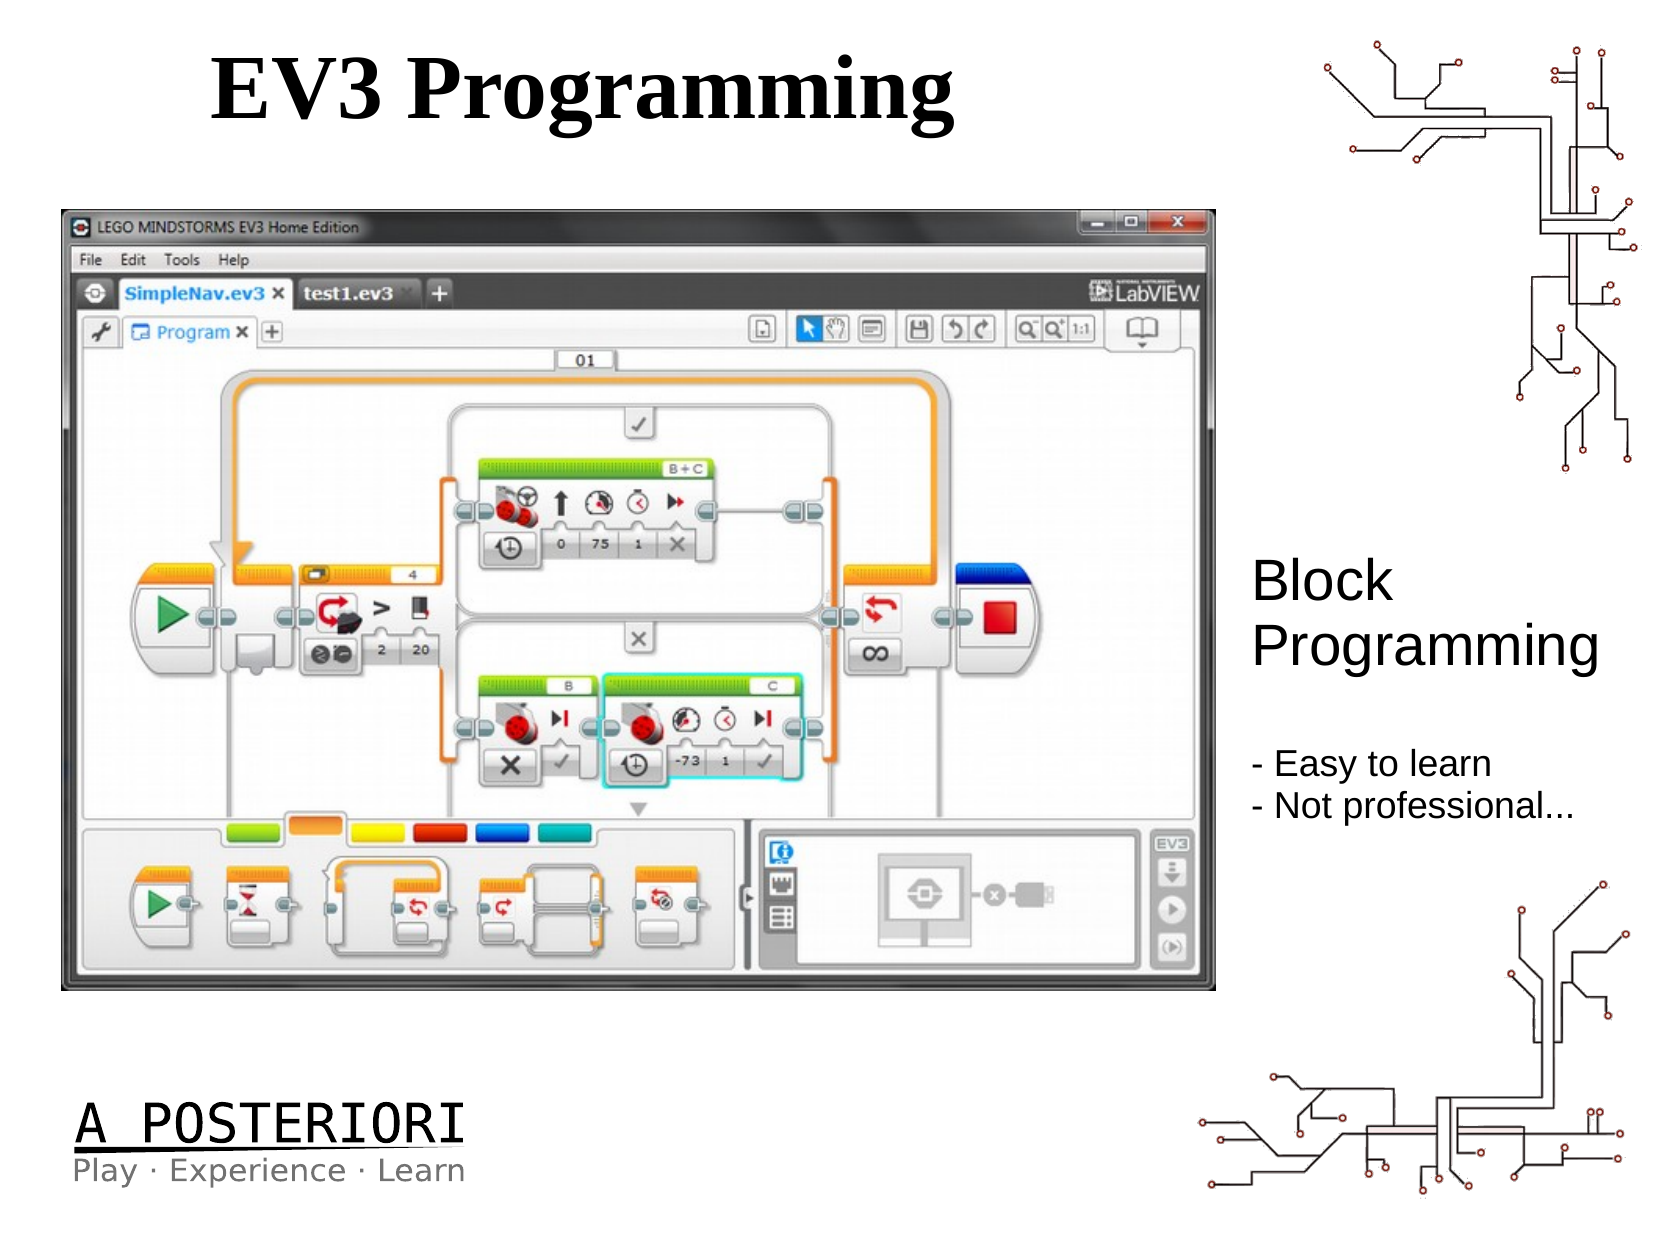

# EV3 Programming
Block
Programming
- Easy to learn
- Not professional...